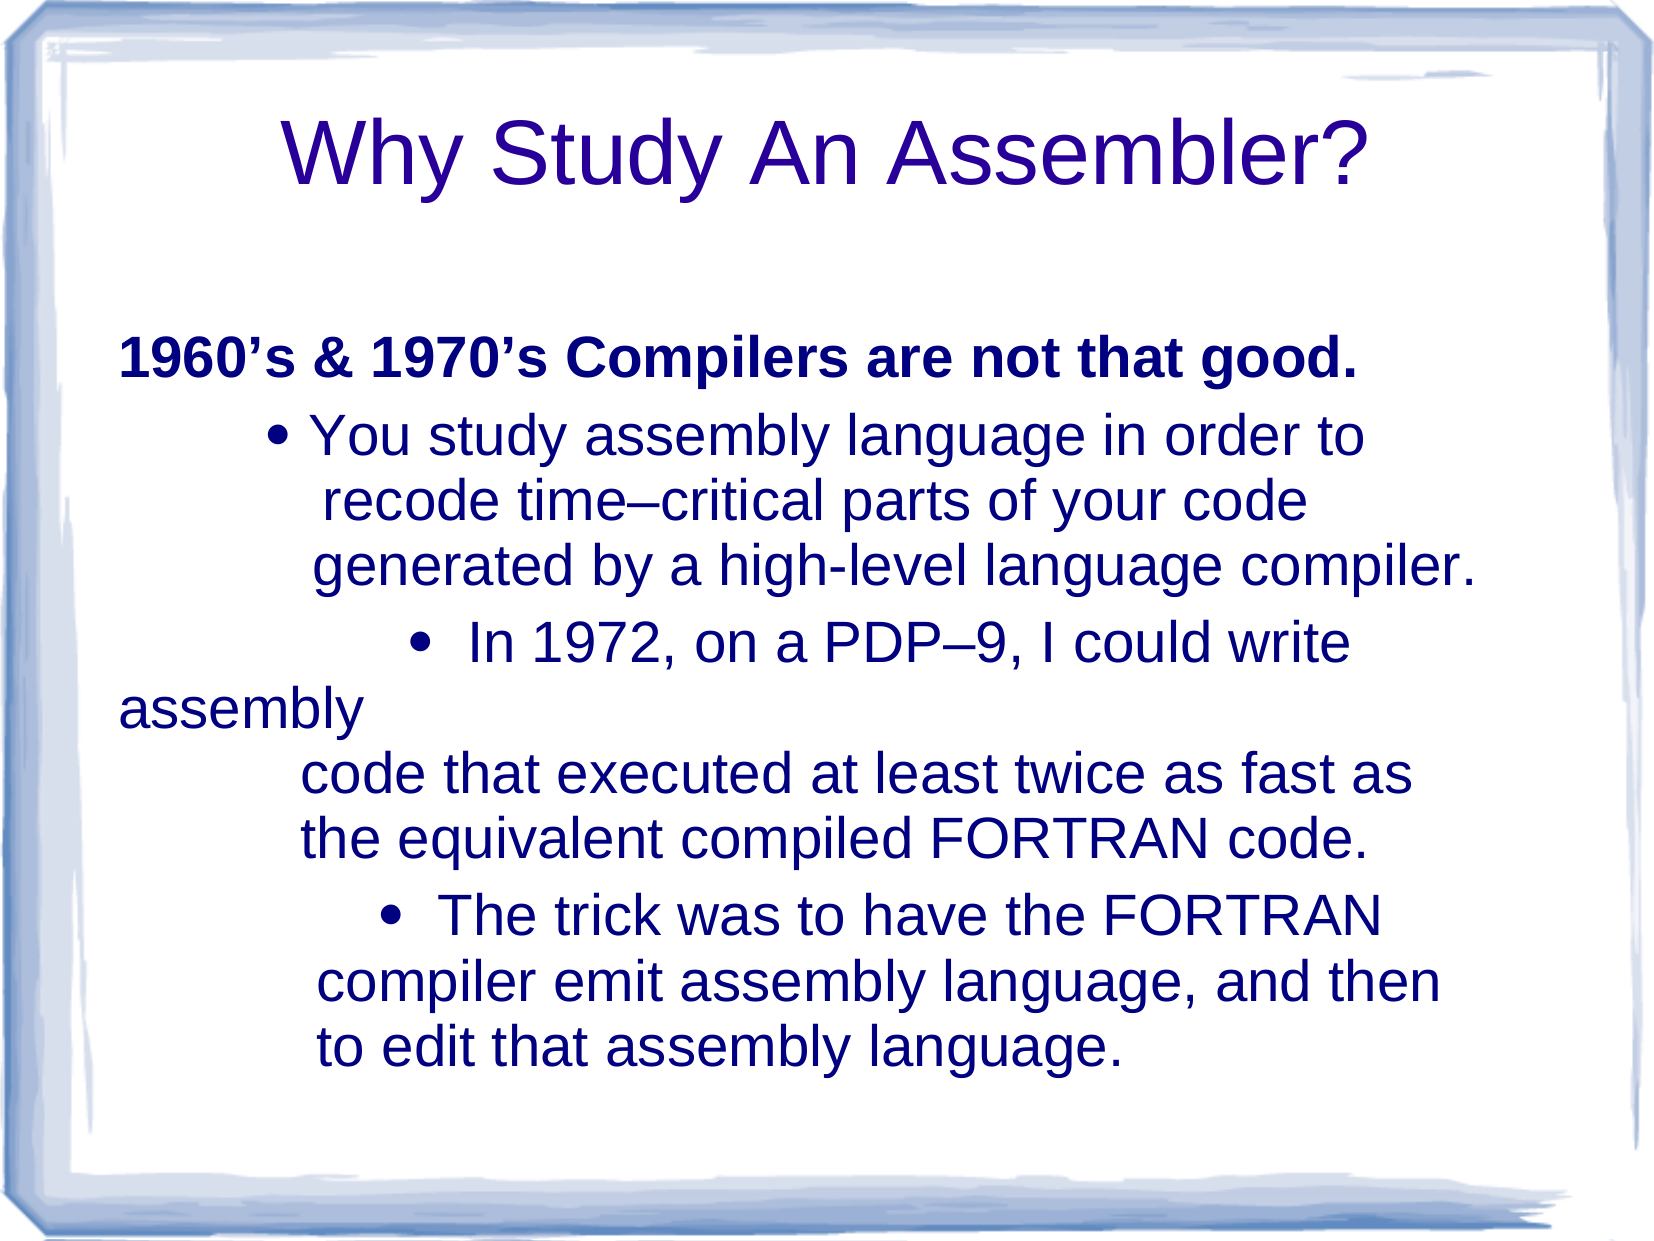

# Why Study An Assembler?
1960’s & 1970’s Compilers are not that good.
		 You study assembly language in order to
	 recode time–critical parts of your code
 generated by a high-level language compiler.
  In 1972, on a PDP–9, I could write assembly
		 code that executed at least twice as fast as
		 the equivalent compiled FORTRAN code.
  The trick was to have the FORTRAN
		 compiler emit assembly language, and then
		 to edit that assembly language.